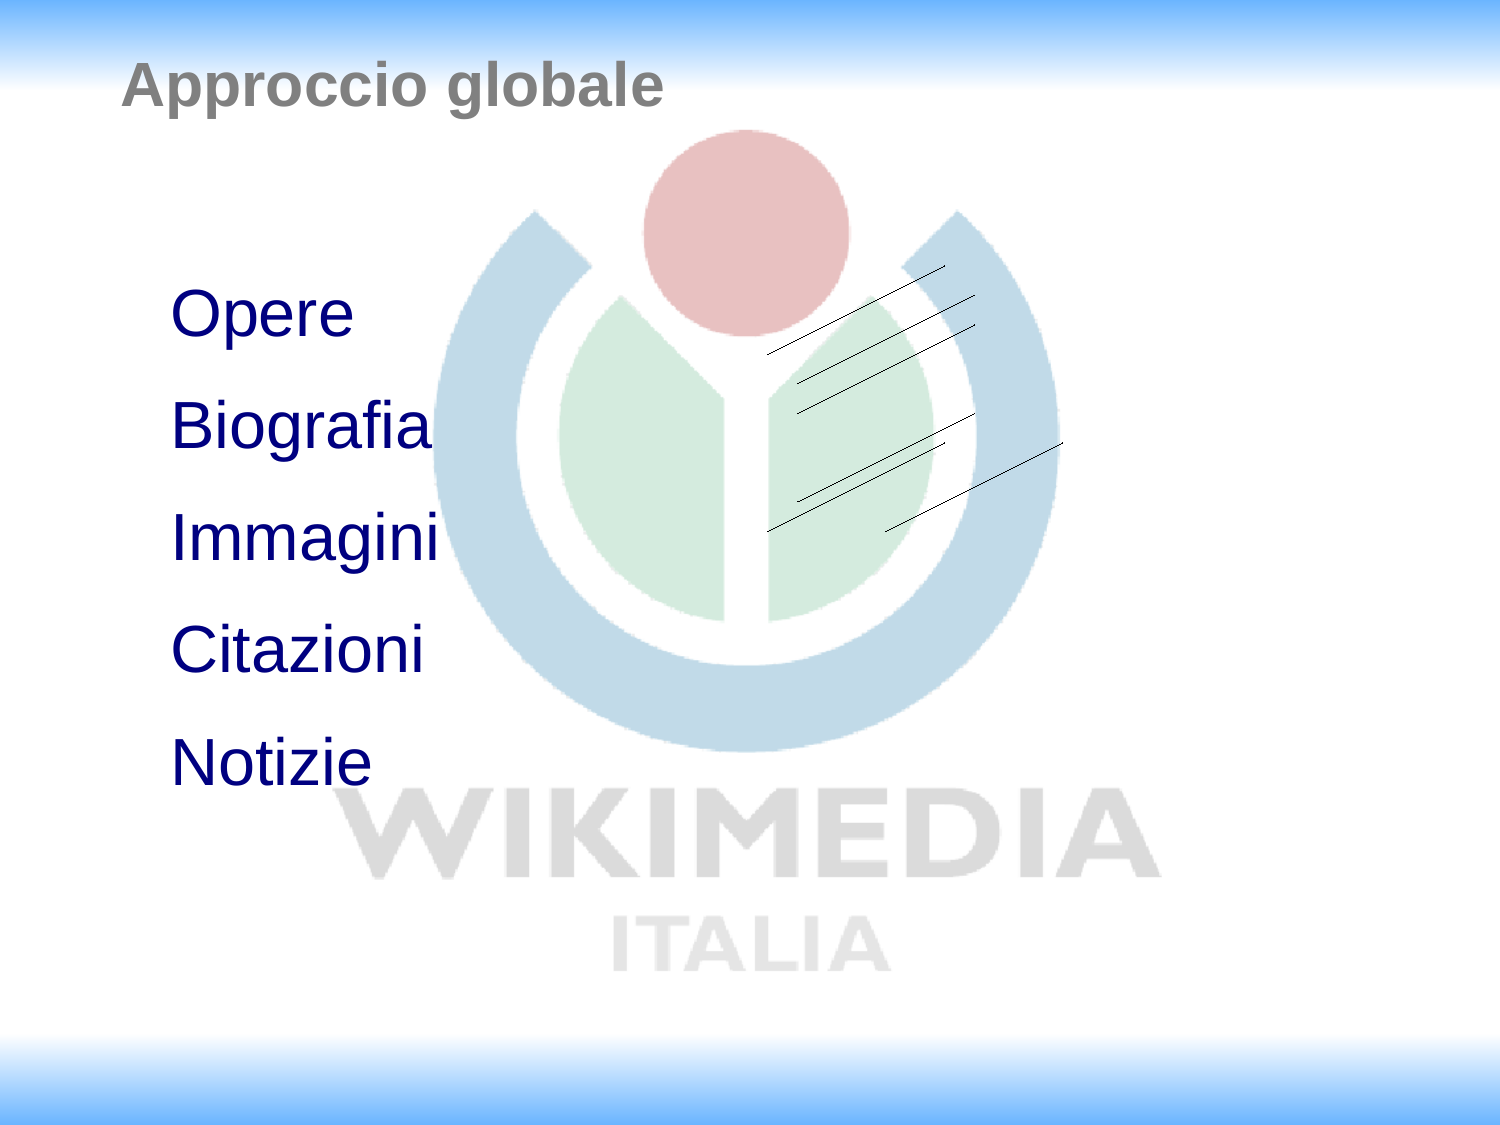

Approccio globale
 Opere
 Biografia
 Immagini
 Citazioni
 Notizie